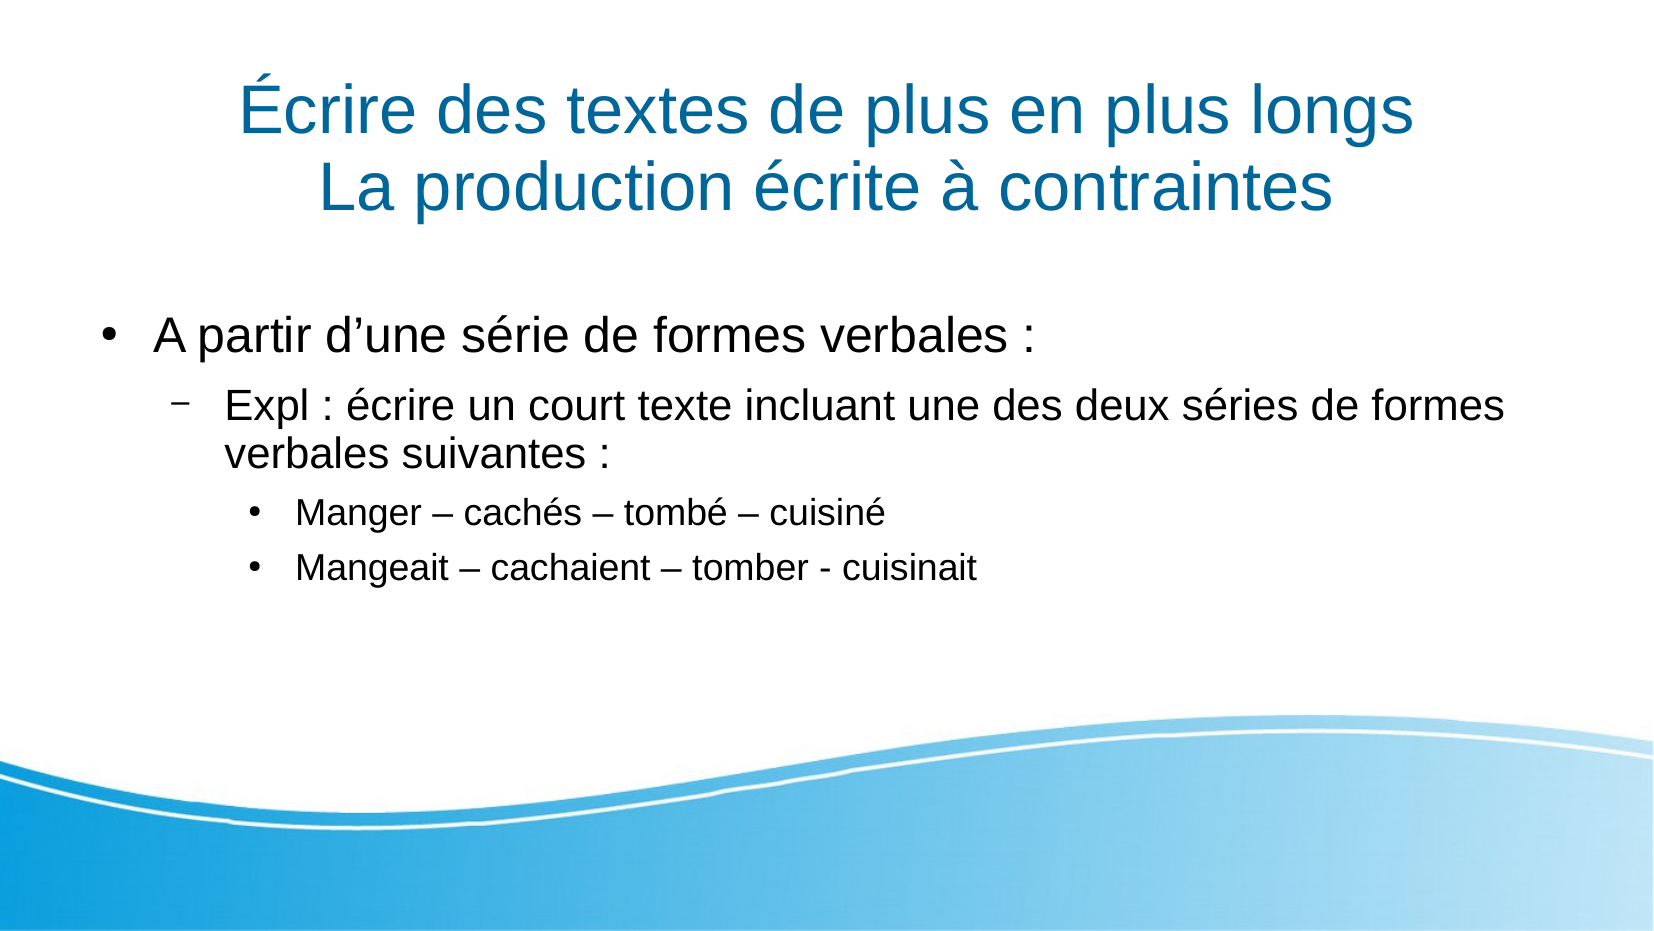

# Écrire des textes de plus en plus longs La production écrite à contraintes
A partir d’une série de formes verbales :
Expl : écrire un court texte incluant une des deux séries de formes verbales suivantes :
Manger – cachés – tombé – cuisiné
Mangeait – cachaient – tomber - cuisinait